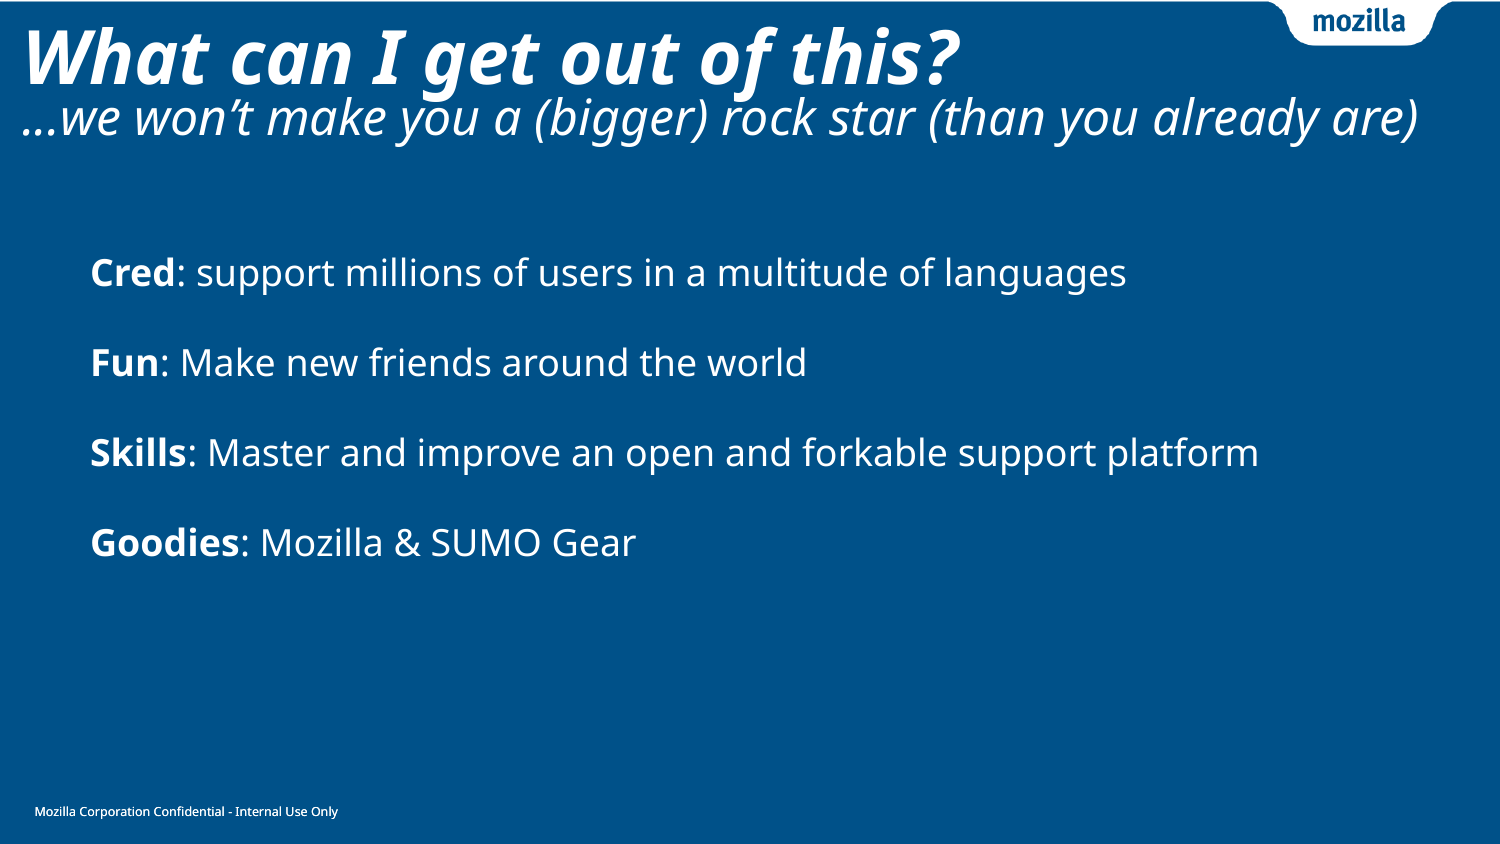

# What can I get out of this?
...we won’t make you a (bigger) rock star (than you already are)
Cred: support millions of users in a multitude of languages
Fun: Make new friends around the world
Skills: Master and improve an open and forkable support platform
Goodies: Mozilla & SUMO Gear